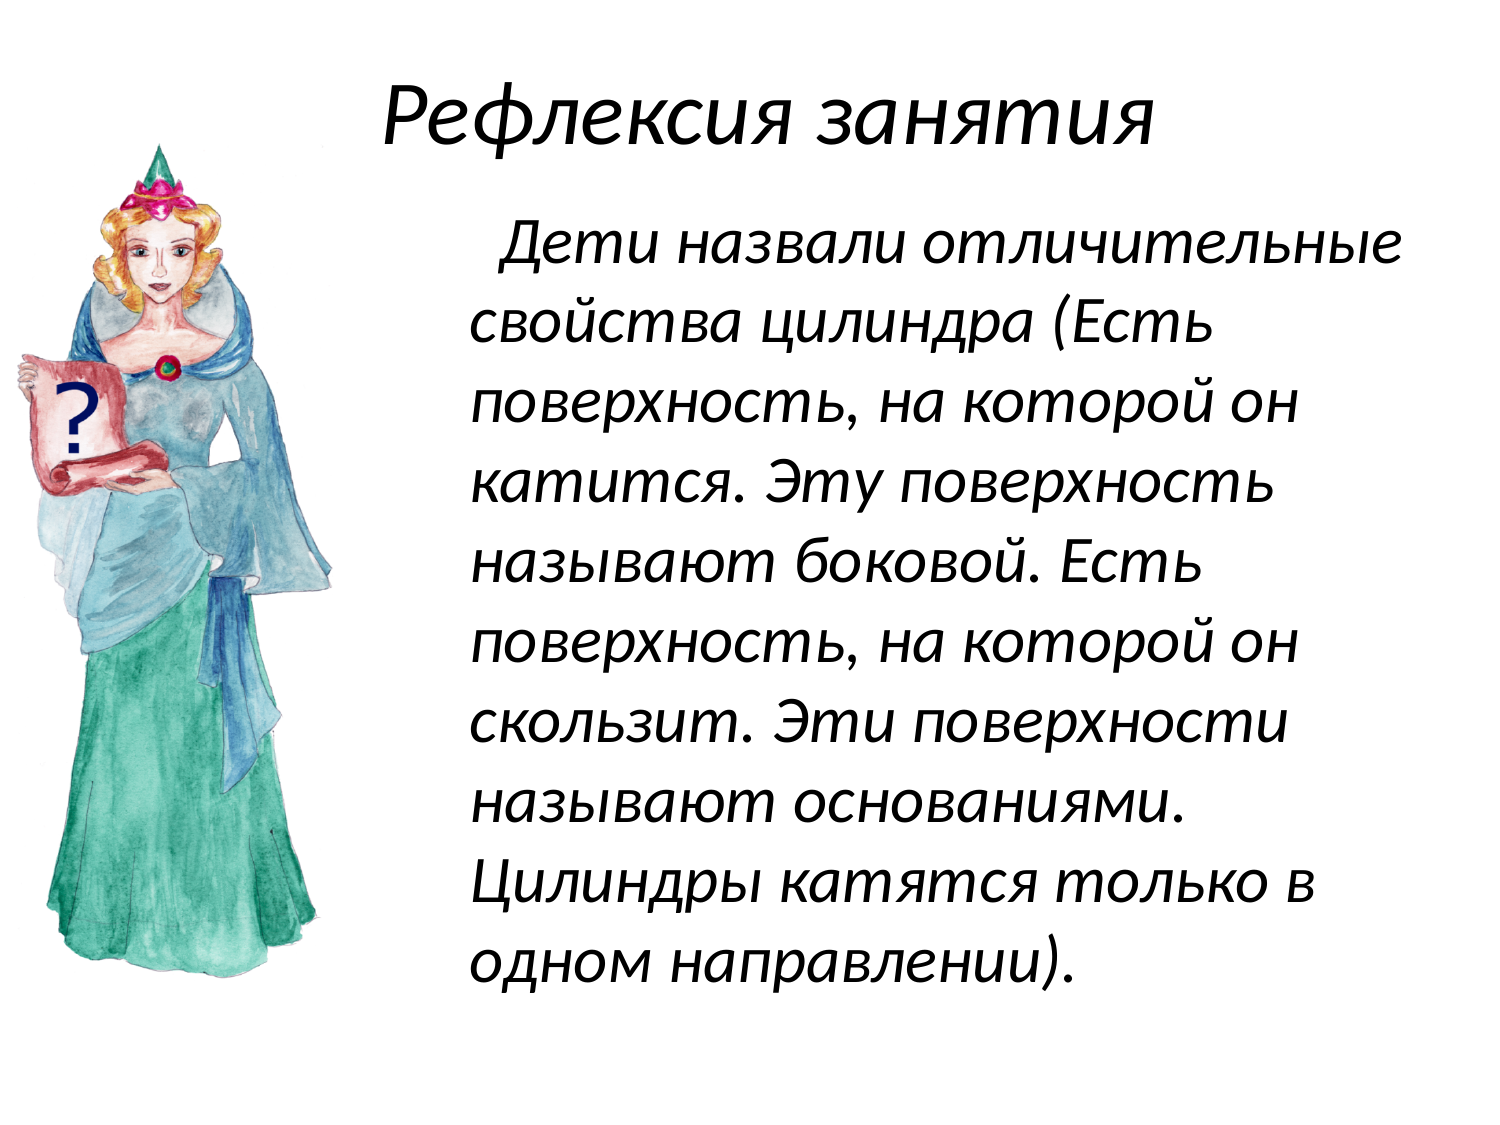

# Рефлексия занятия
 Дети назвали отличительные свойства цилиндра (Есть поверхность, на которой он катится. Эту поверхность называют боковой. Есть поверхность, на которой он скользит. Эти поверхности называют основаниями. Цилиндры катятся только в одном направлении).